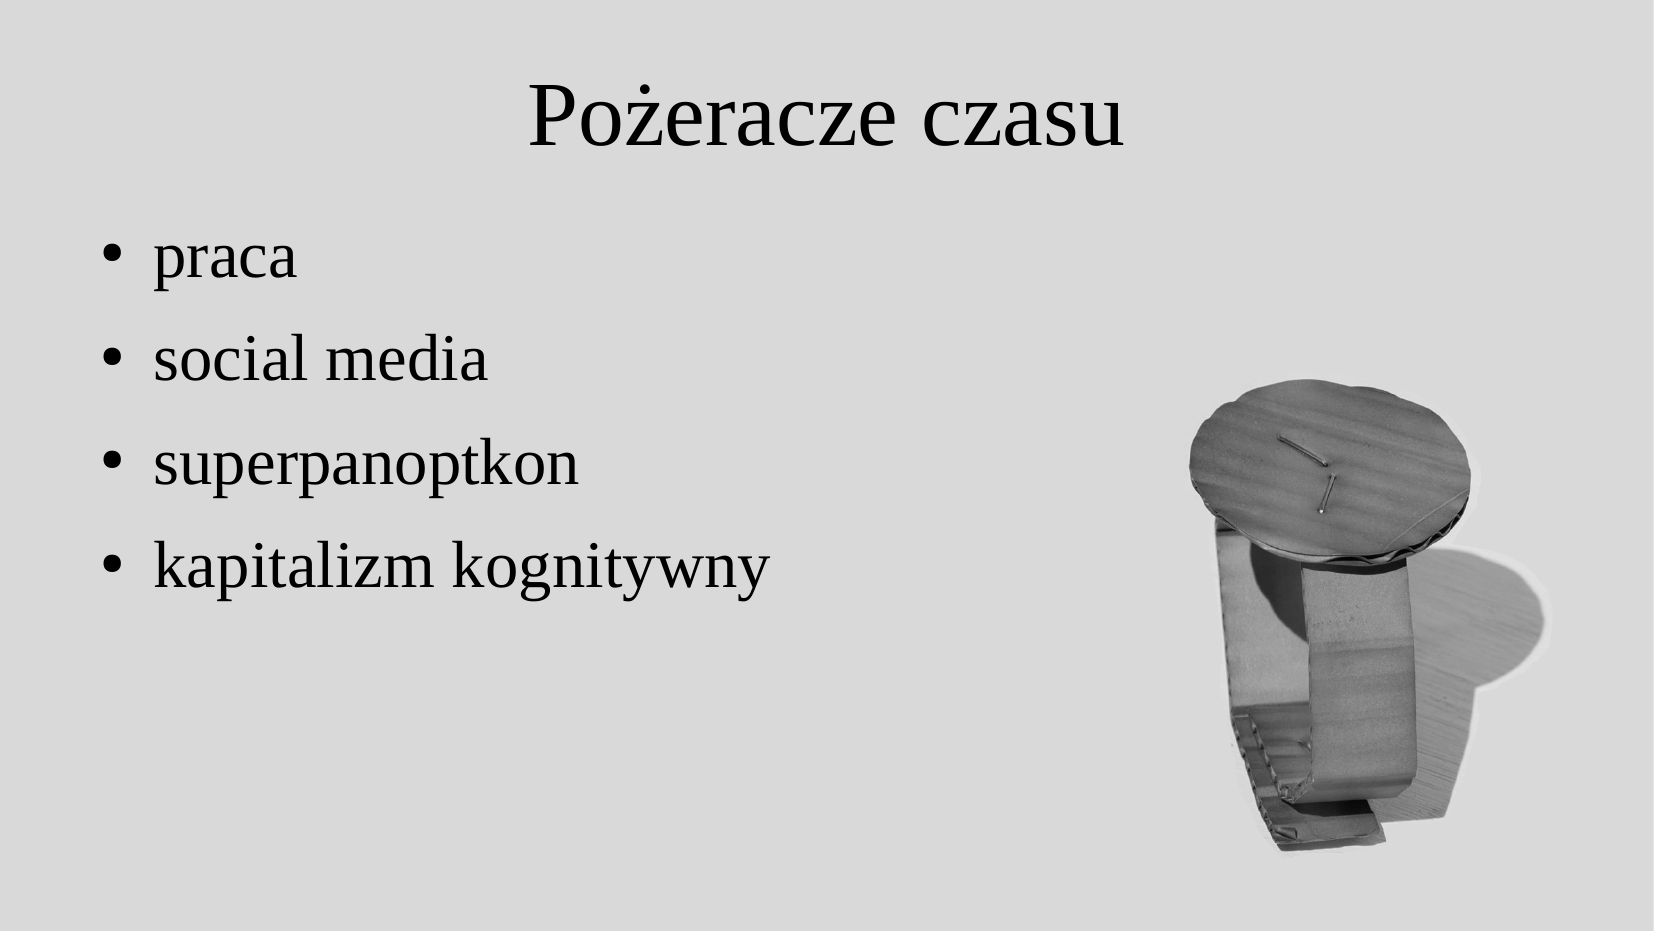

# Pożeracze czasu
praca
social media
superpanoptkon
kapitalizm kognitywny